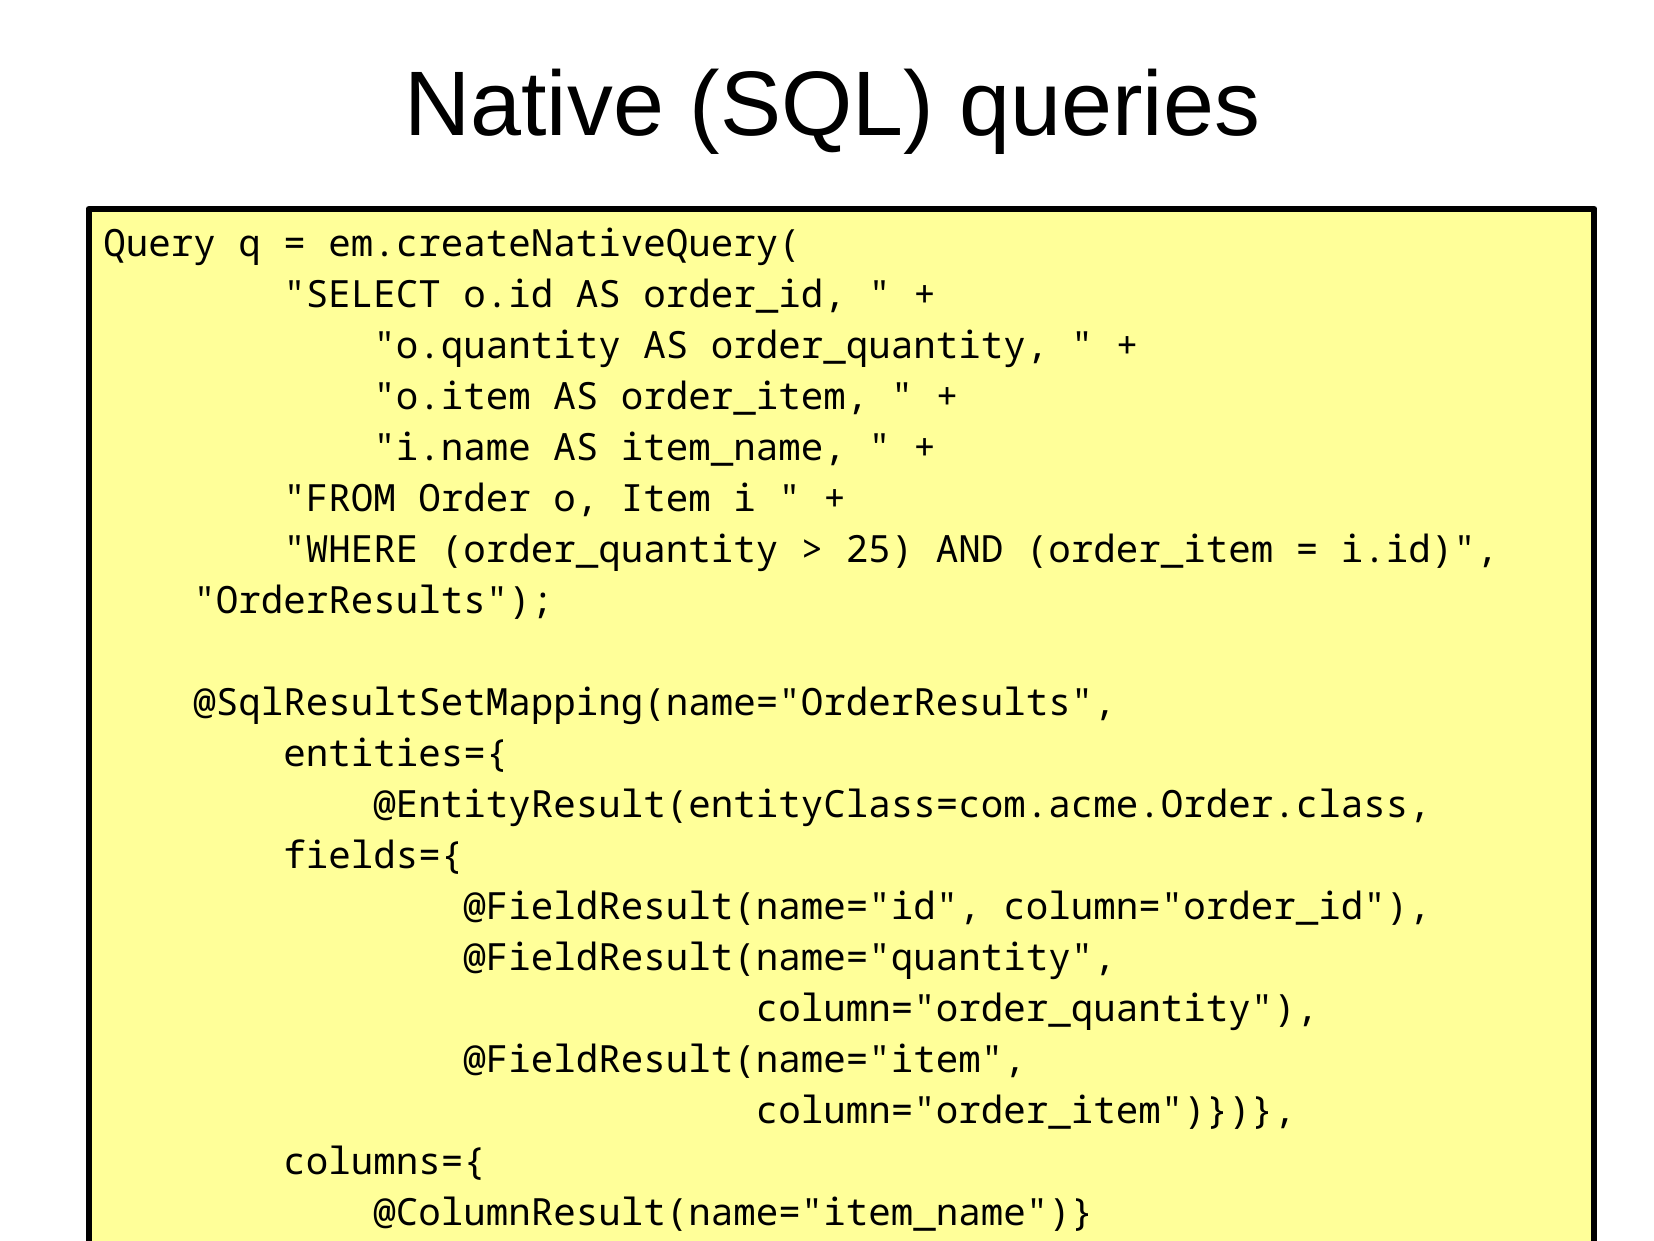

# Native (SQL) queries
Query q = em.createNativeQuery(
 "SELECT o.id AS order_id, " +
 "o.quantity AS order_quantity, " +
 "o.item AS order_item, " +
 "i.name AS item_name, " +
 "FROM Order o, Item i " +
 "WHERE (order_quantity > 25) AND (order_item = i.id)",
 "OrderResults");
 @SqlResultSetMapping(name="OrderResults",
 entities={
 @EntityResult(entityClass=com.acme.Order.class,
 fields={
 @FieldResult(name="id", column="order_id"),
 @FieldResult(name="quantity",
 column="order_quantity"),
 @FieldResult(name="item",
 column="order_item")})},
 columns={
 @ColumnResult(name="item_name")}
 )
KBSS 2010